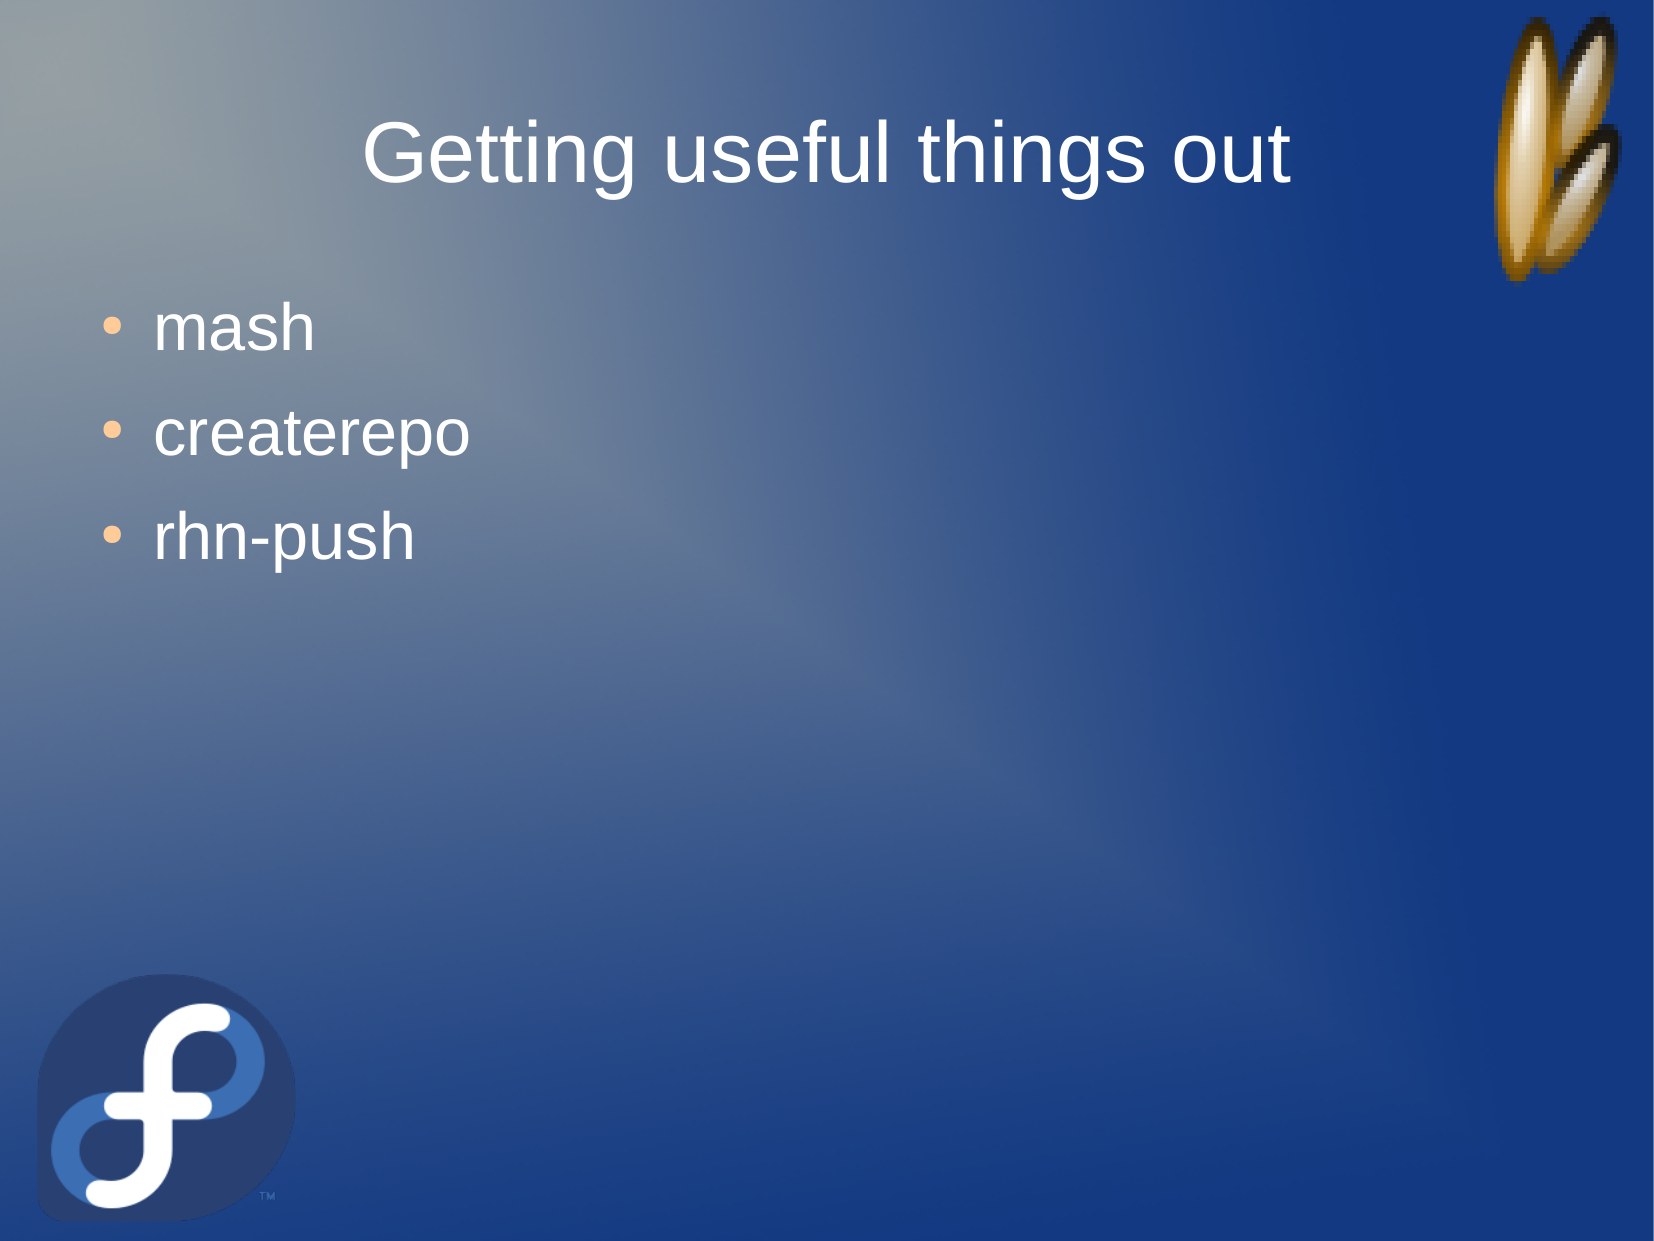

# Getting useful things out
mash
createrepo
rhn-push